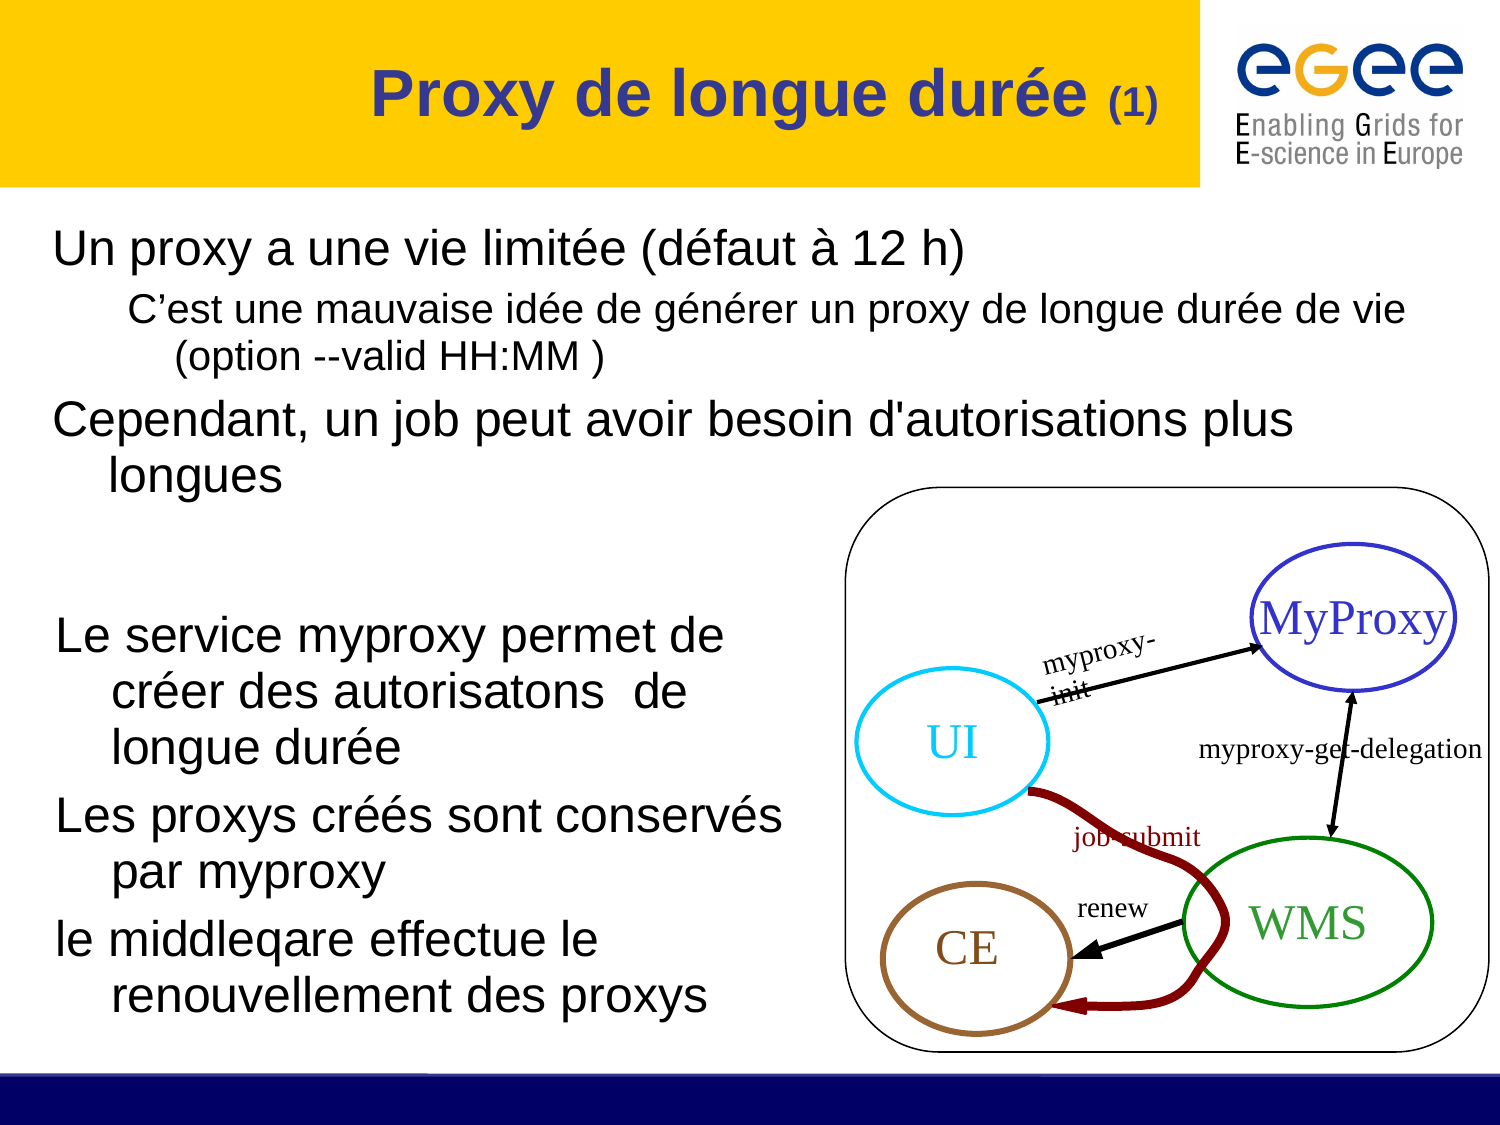

# Proxy de longue durée (1)
Un proxy a une vie limitée (défaut à 12 h)
C’est une mauvaise idée de générer un proxy de longue durée de vie (option --valid HH:MM )
Cependant, un job peut avoir besoin d'autorisations plus longues
MyProxy
myproxy-init
UI
myproxy-get-delegation
WMS
CE
job-submit
renew
Le service myproxy permet de créer des autorisatons de longue durée
Les proxys créés sont conservés par myproxy
le middleqare effectue le renouvellement des proxys